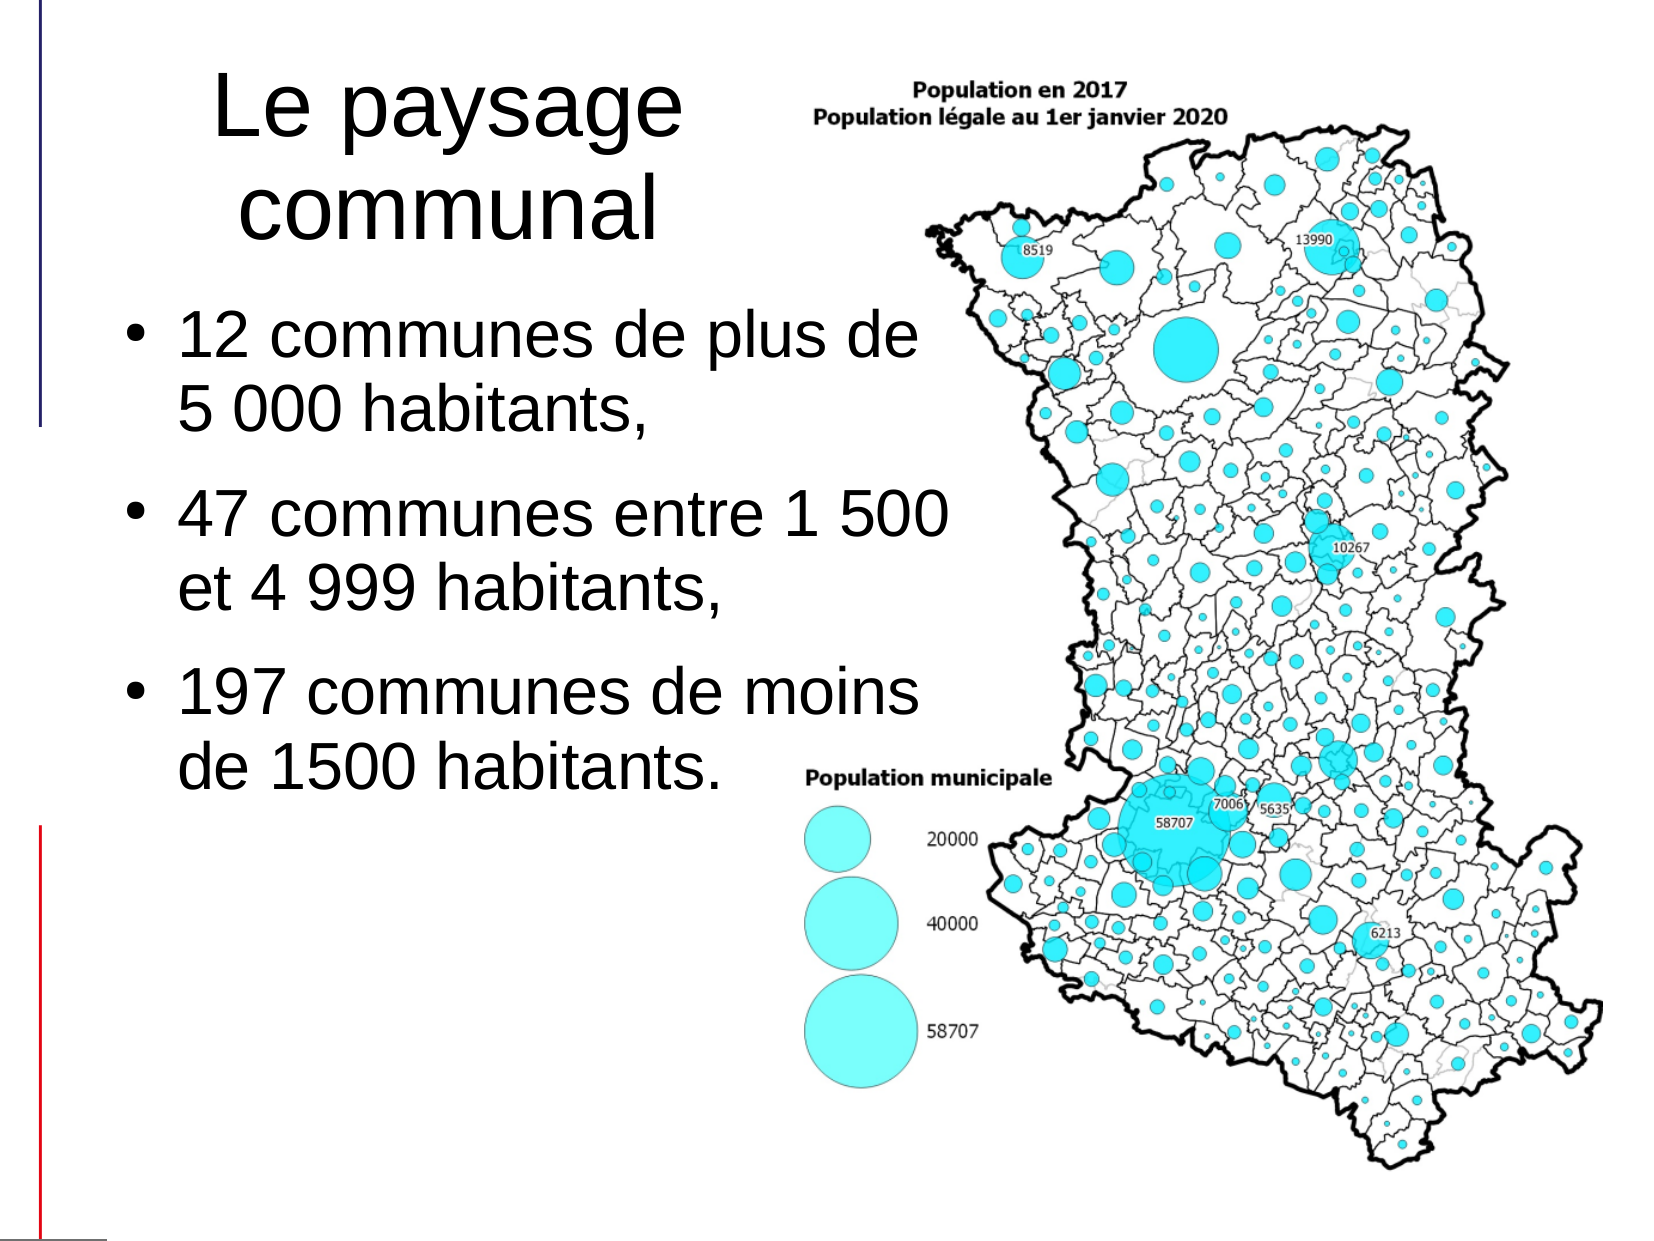

# Le paysage communal
12 communes de plus de 5 000 habitants,
47 communes entre 1 500 et 4 999 habitants,
197 communes de moins de 1500 habitants.